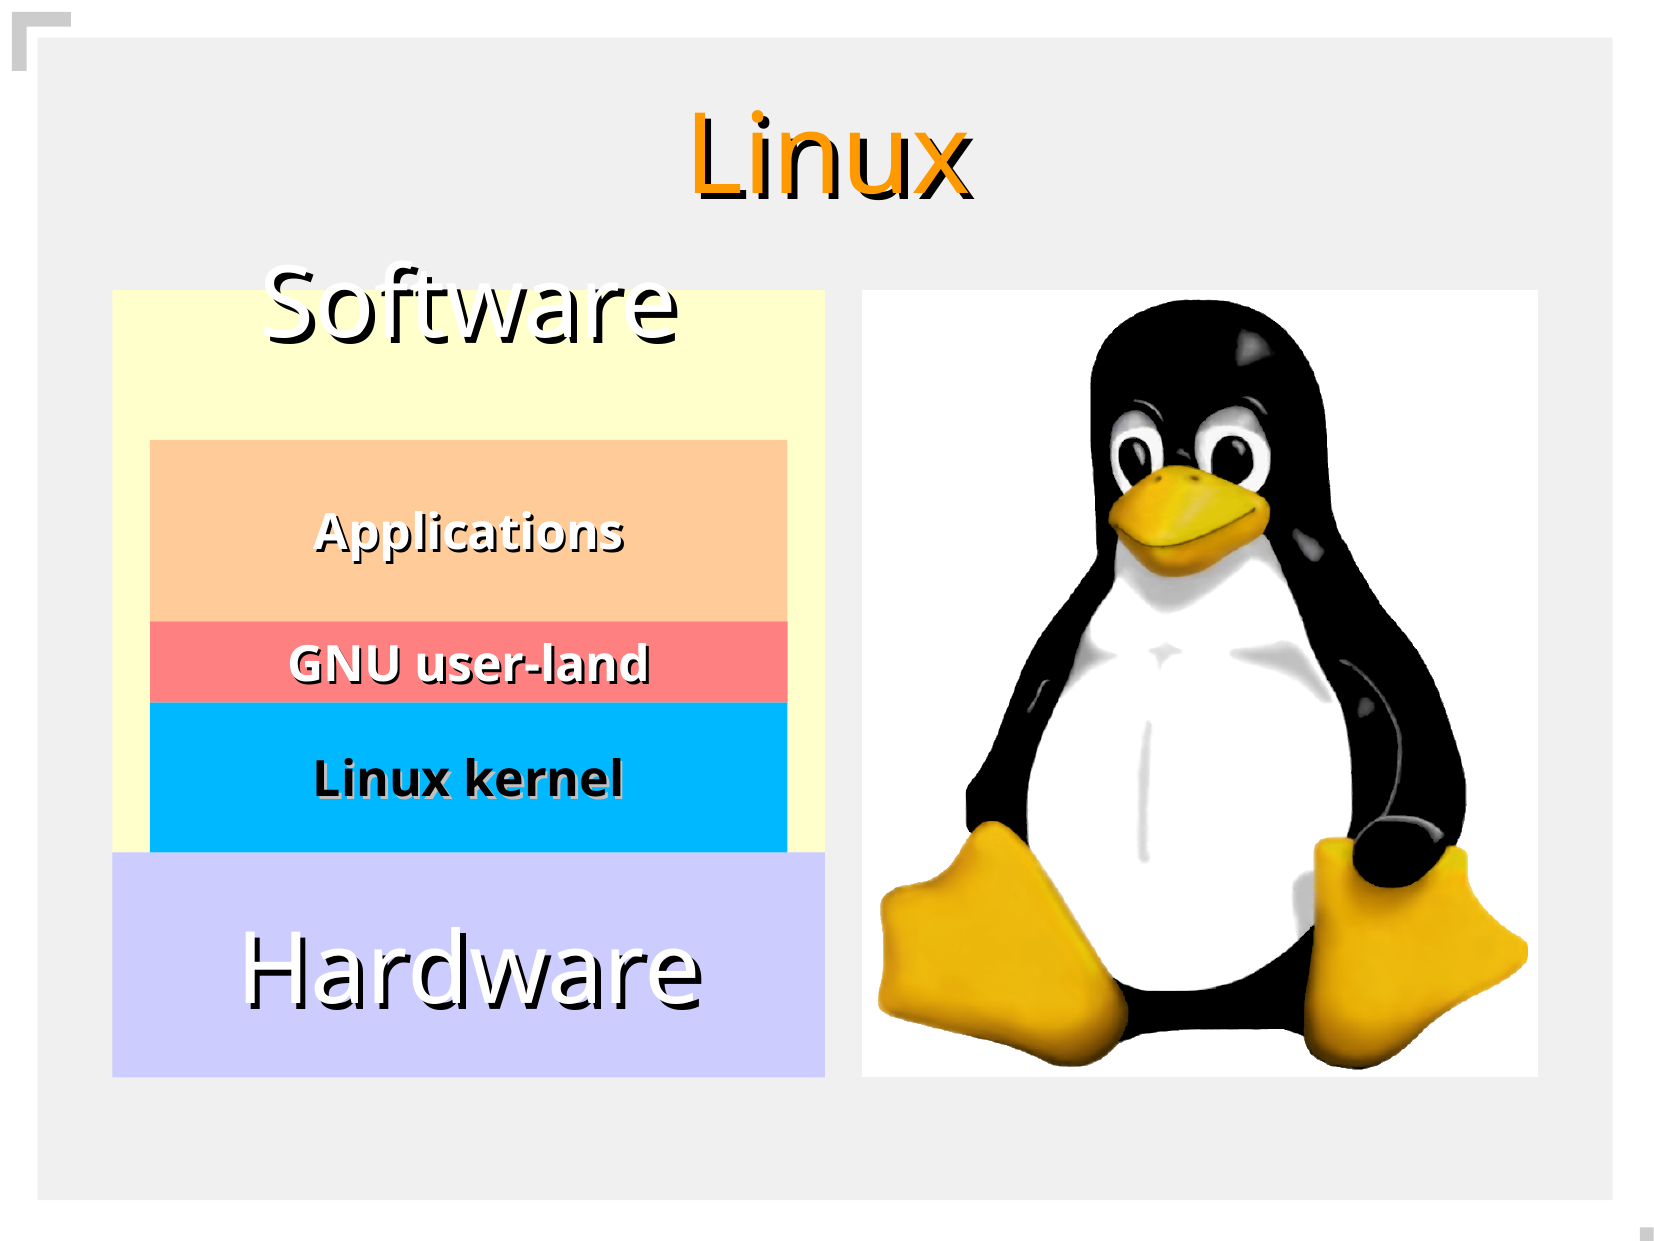

# Linux
Software
Applications
GNU user-land
Linux kernel
Hardware